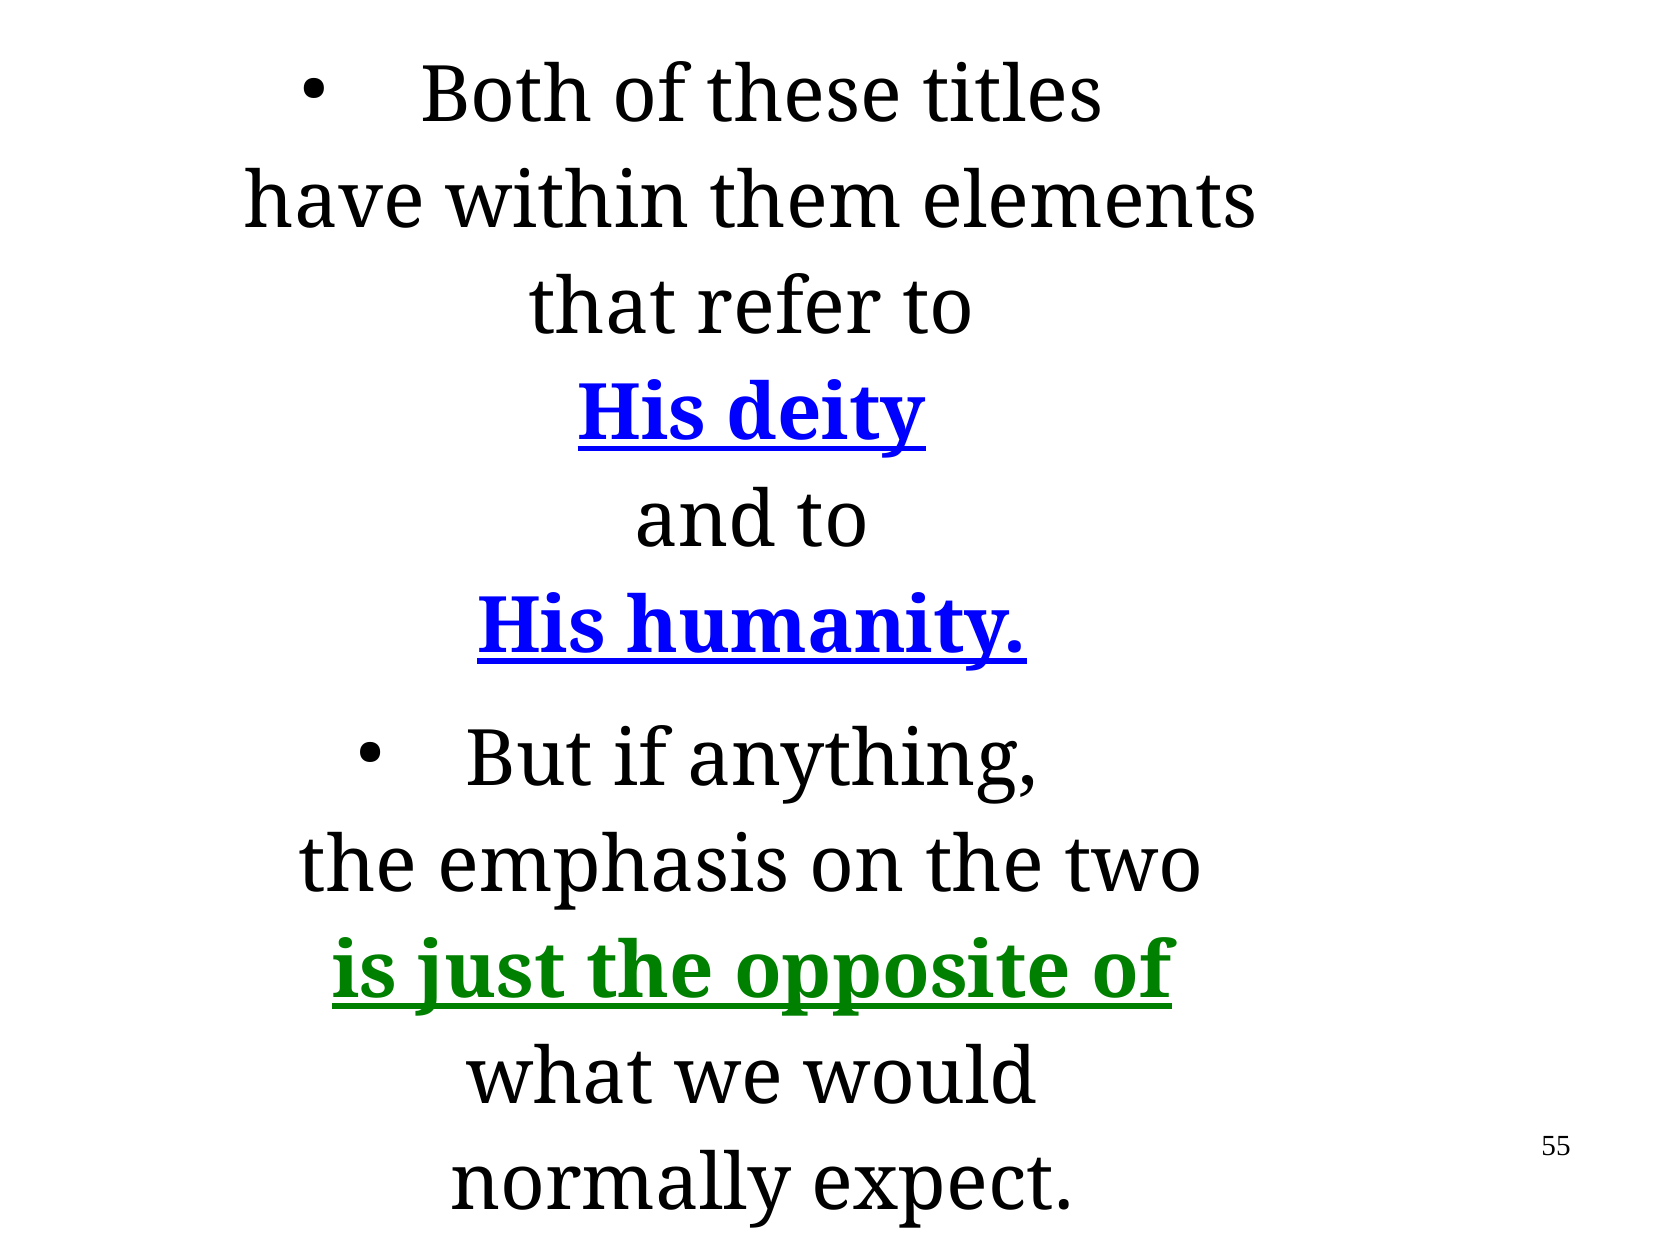

# Both of these titles have within them elements that refer to His deity and to His humanity.
But if anything,
the emphasis on the two
is just the opposite of
what we would
normally expect.
55